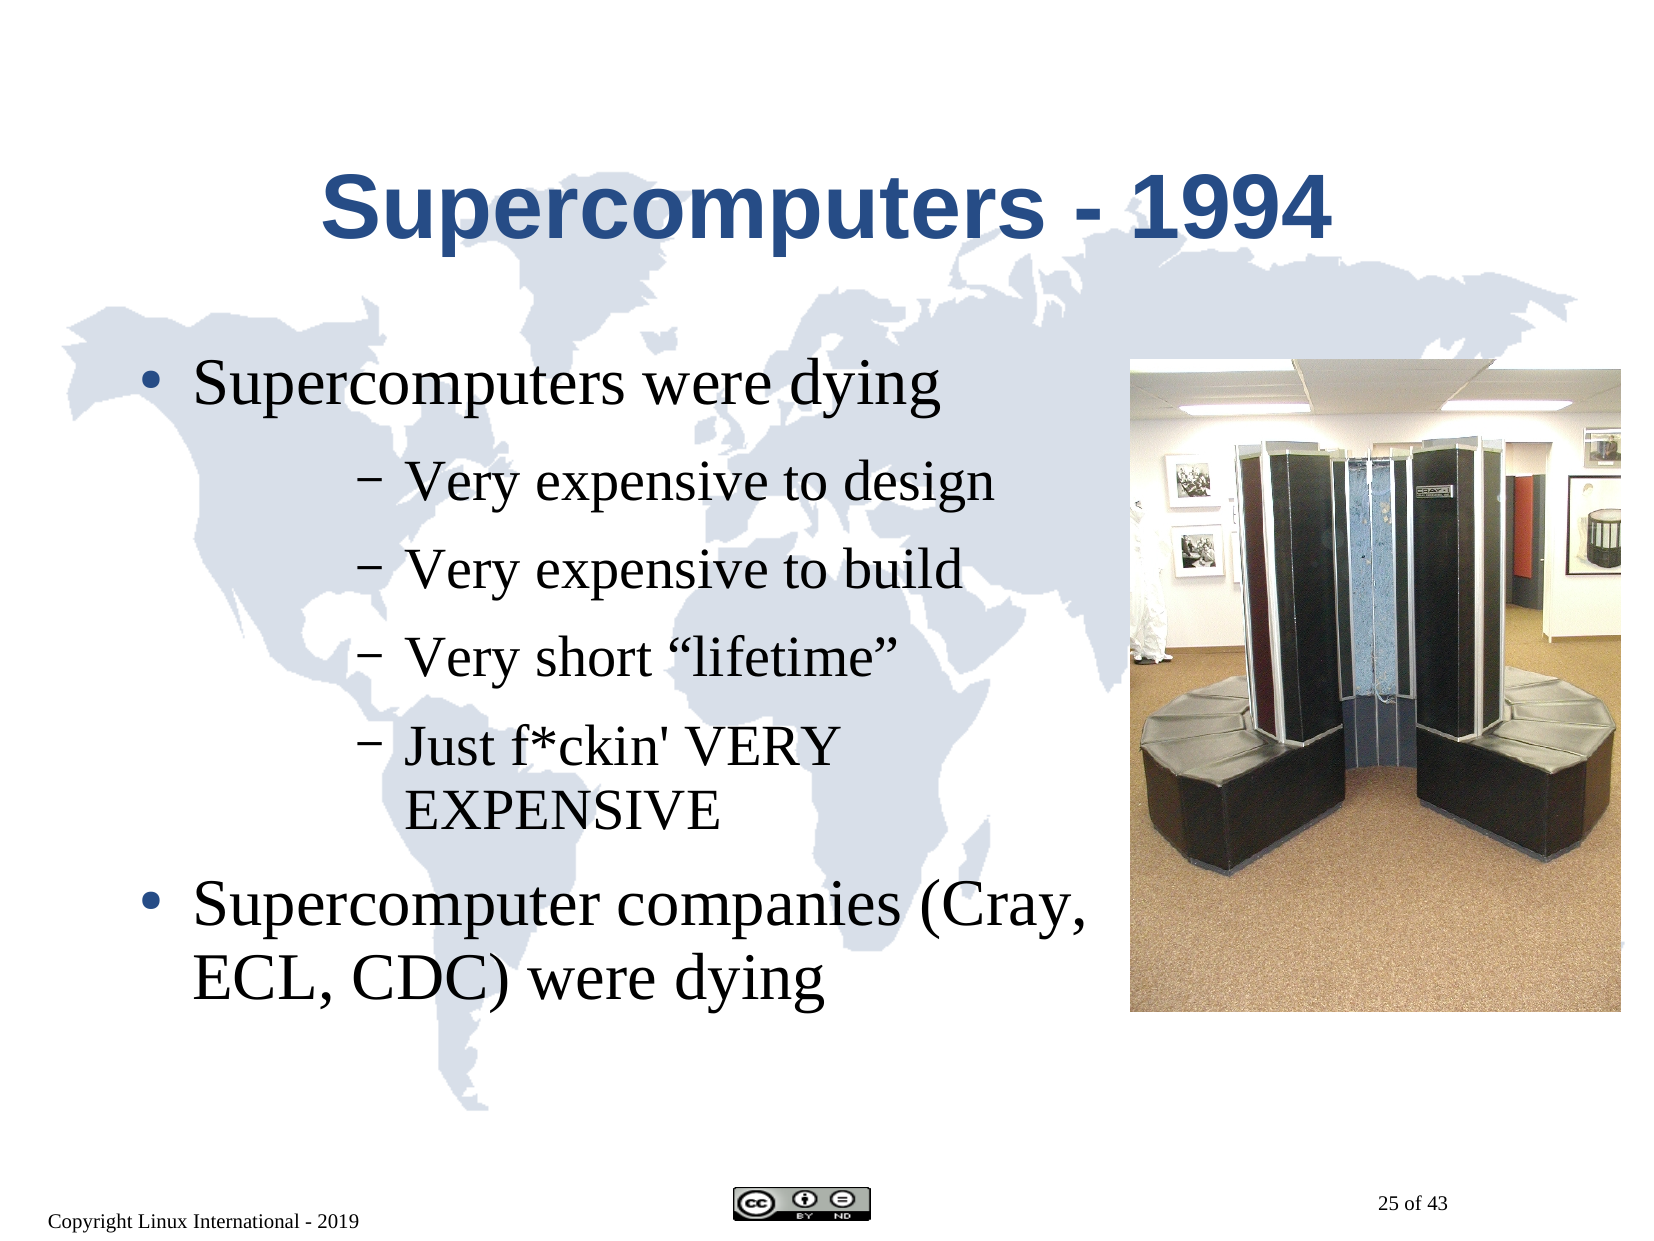

# Supercomputers - 1994
Supercomputers were dying
Very expensive to design
Very expensive to build
Very short “lifetime”
Just f*ckin' VERY EXPENSIVE
Supercomputer companies (Cray, ECL, CDC) were dying